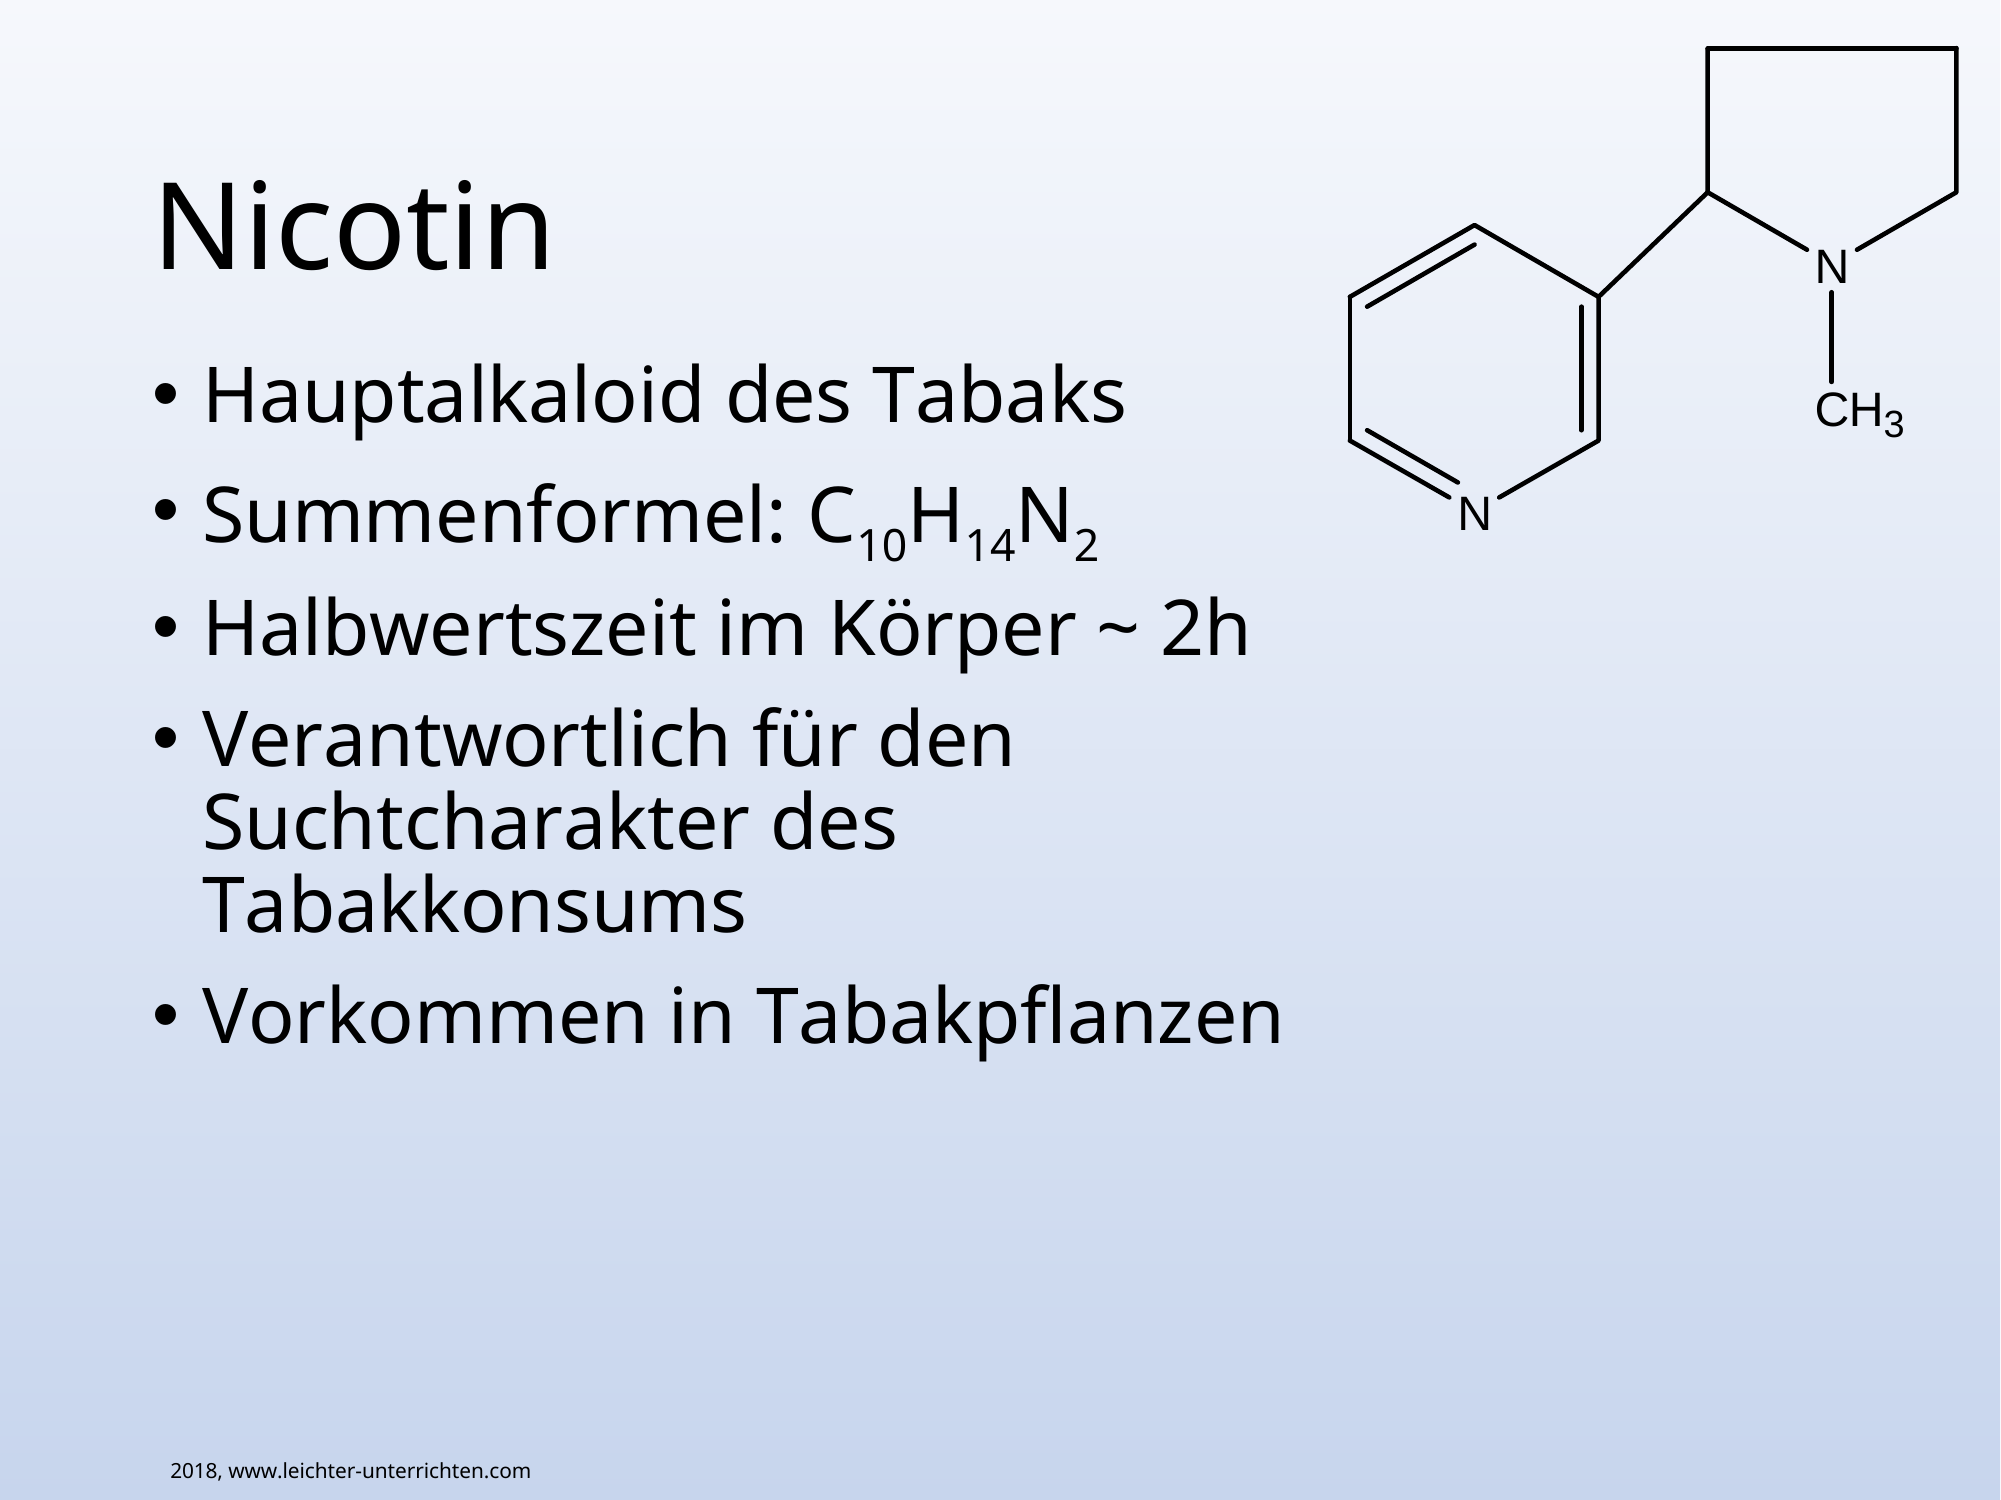

# Nicotin
Hauptalkaloid des Tabaks
Summenformel: C10H14N2
Halbwertszeit im Körper ~ 2h
Verantwortlich für den Suchtcharakter des Tabakkonsums
Vorkommen in Tabakpflanzen